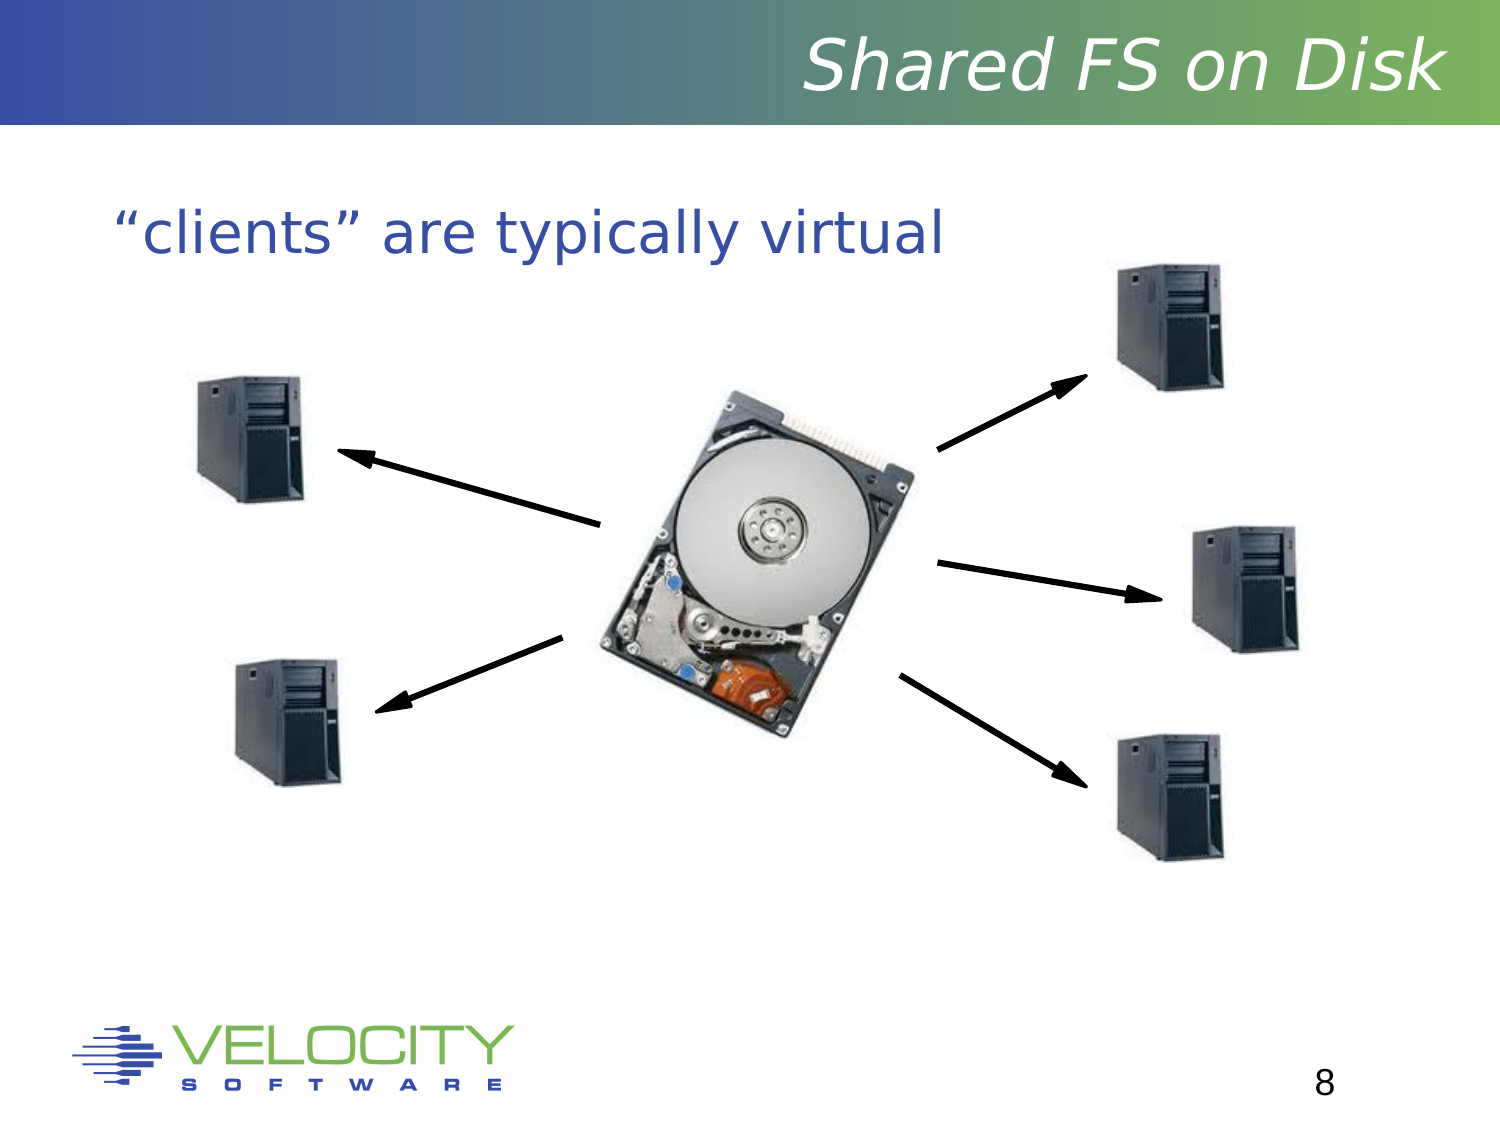

# Shared FS on Disk
“clients” are typically virtual
8